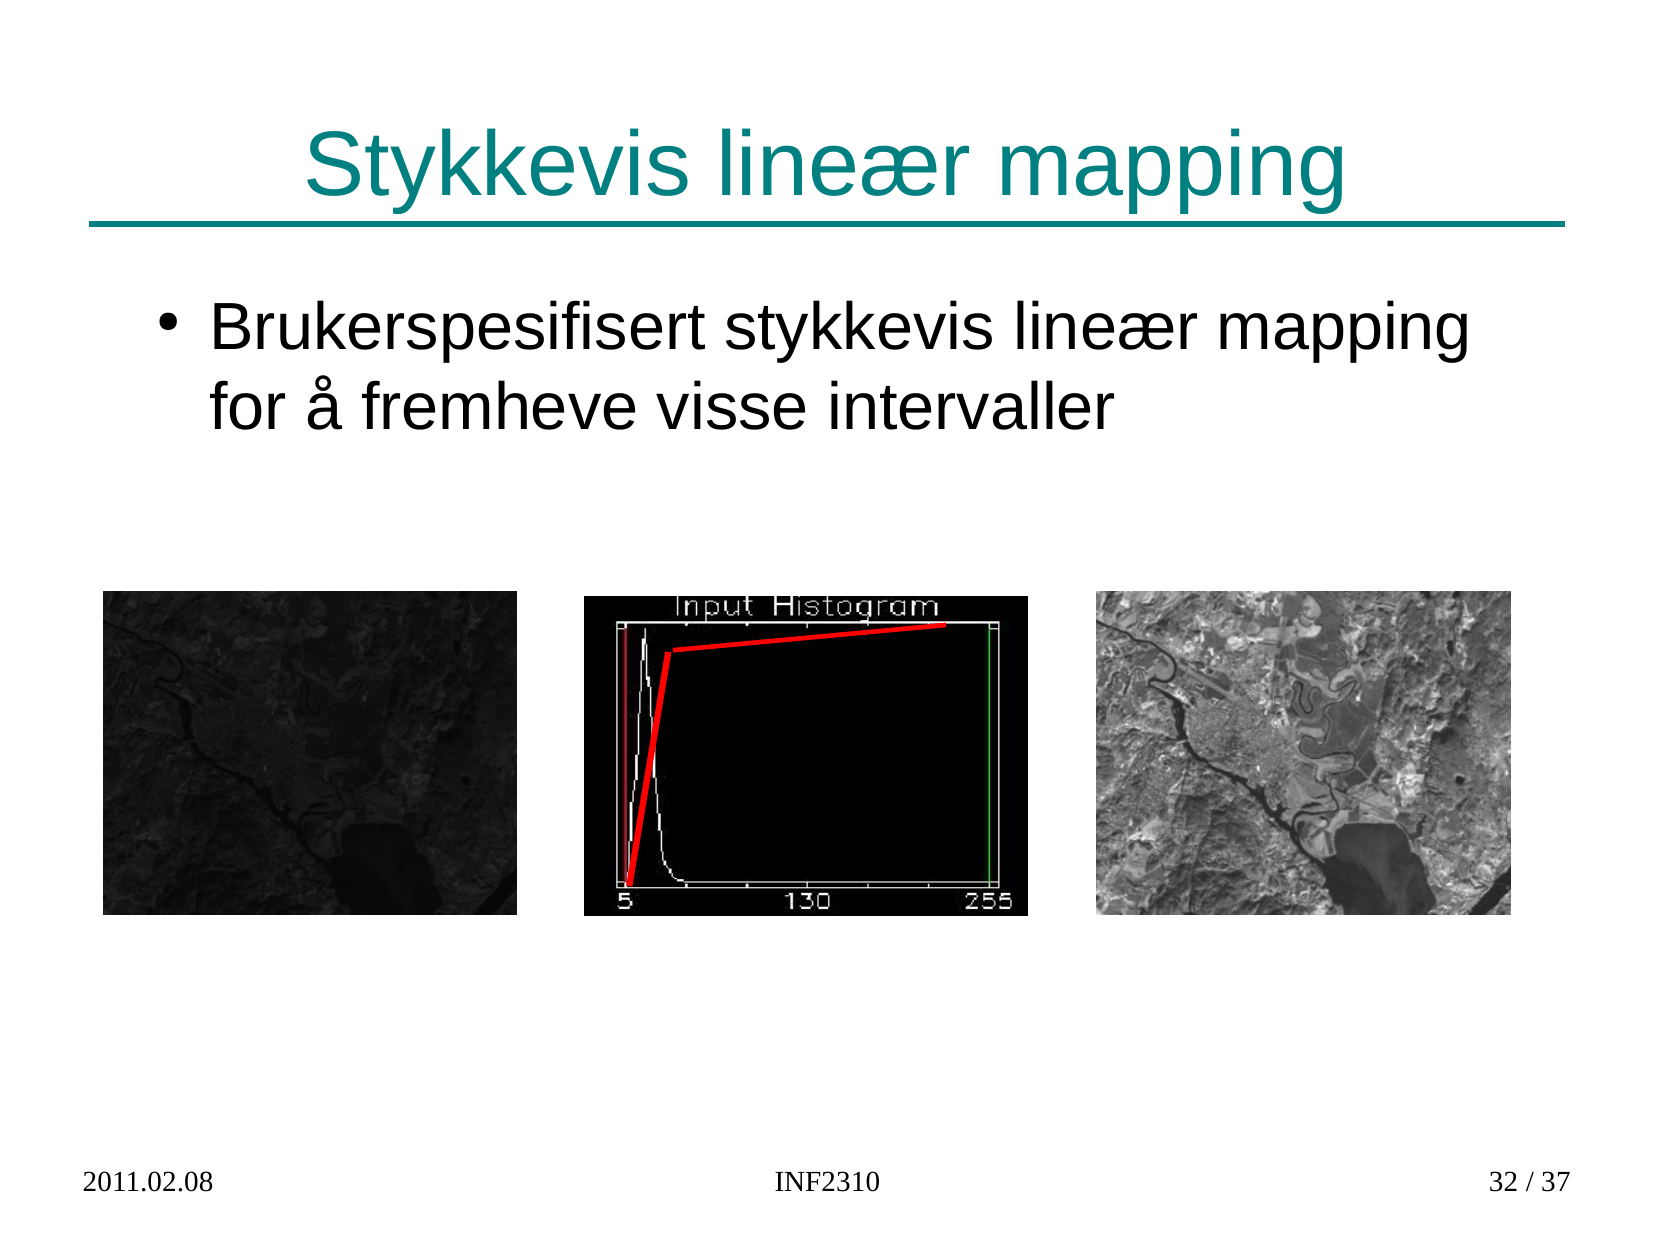

# Stykkevis lineær mapping
Brukerspesifisert stykkevis lineær mapping for å fremheve visse intervaller
2011.02.08
INF2310
32